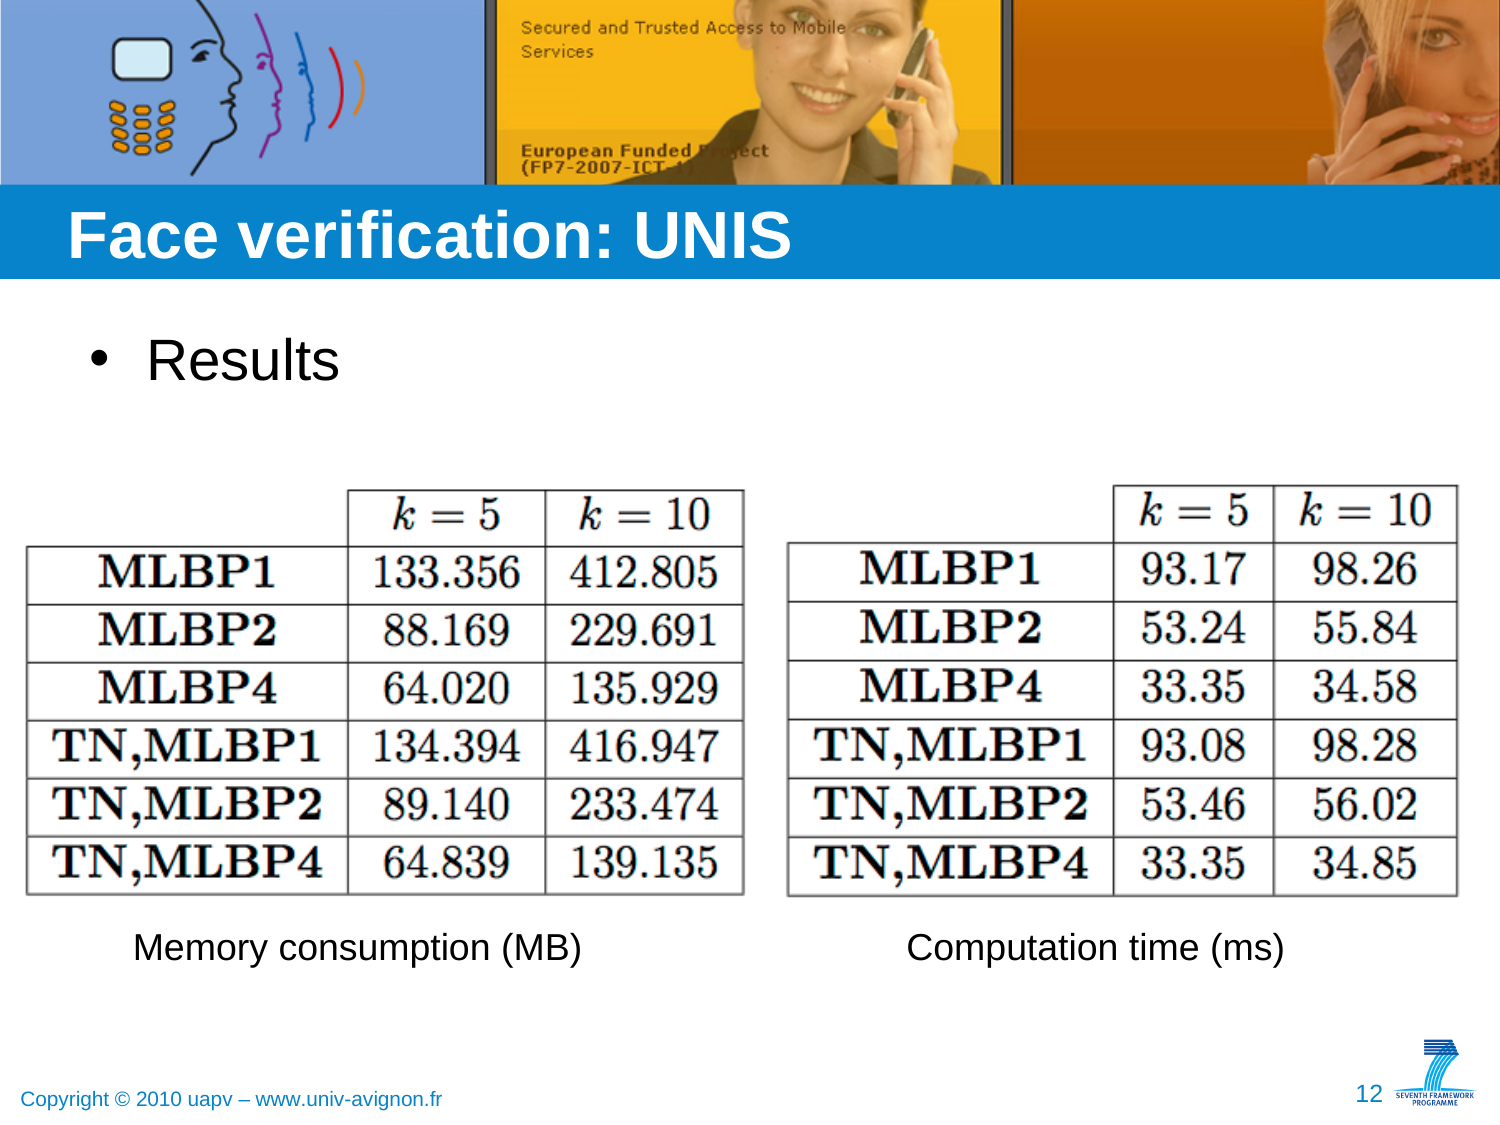

# Face verification: UNIS
Results
Memory consumption (MB)
Computation time (ms)